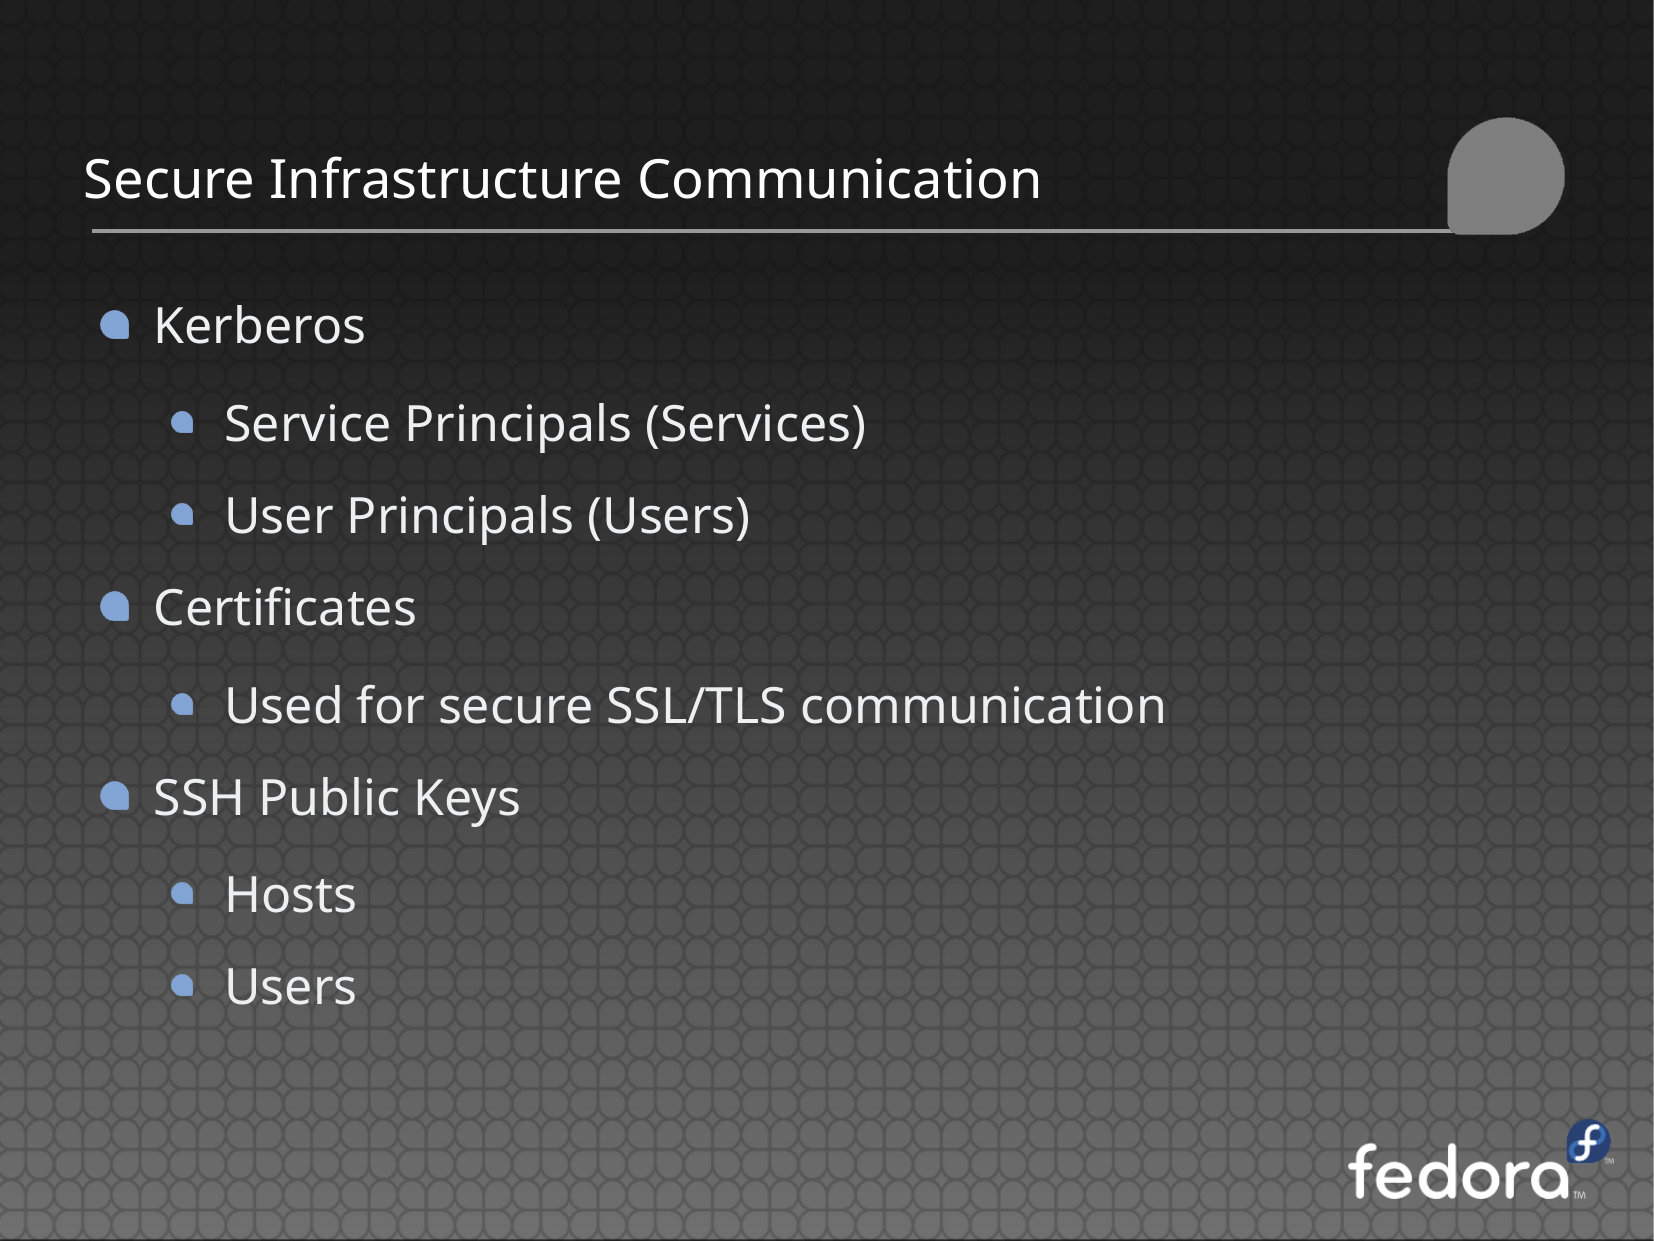

# Secure Infrastructure Communication
Kerberos
Service Principals (Services)
User Principals (Users)
Certificates
Used for secure SSL/TLS communication
SSH Public Keys
Hosts
Users